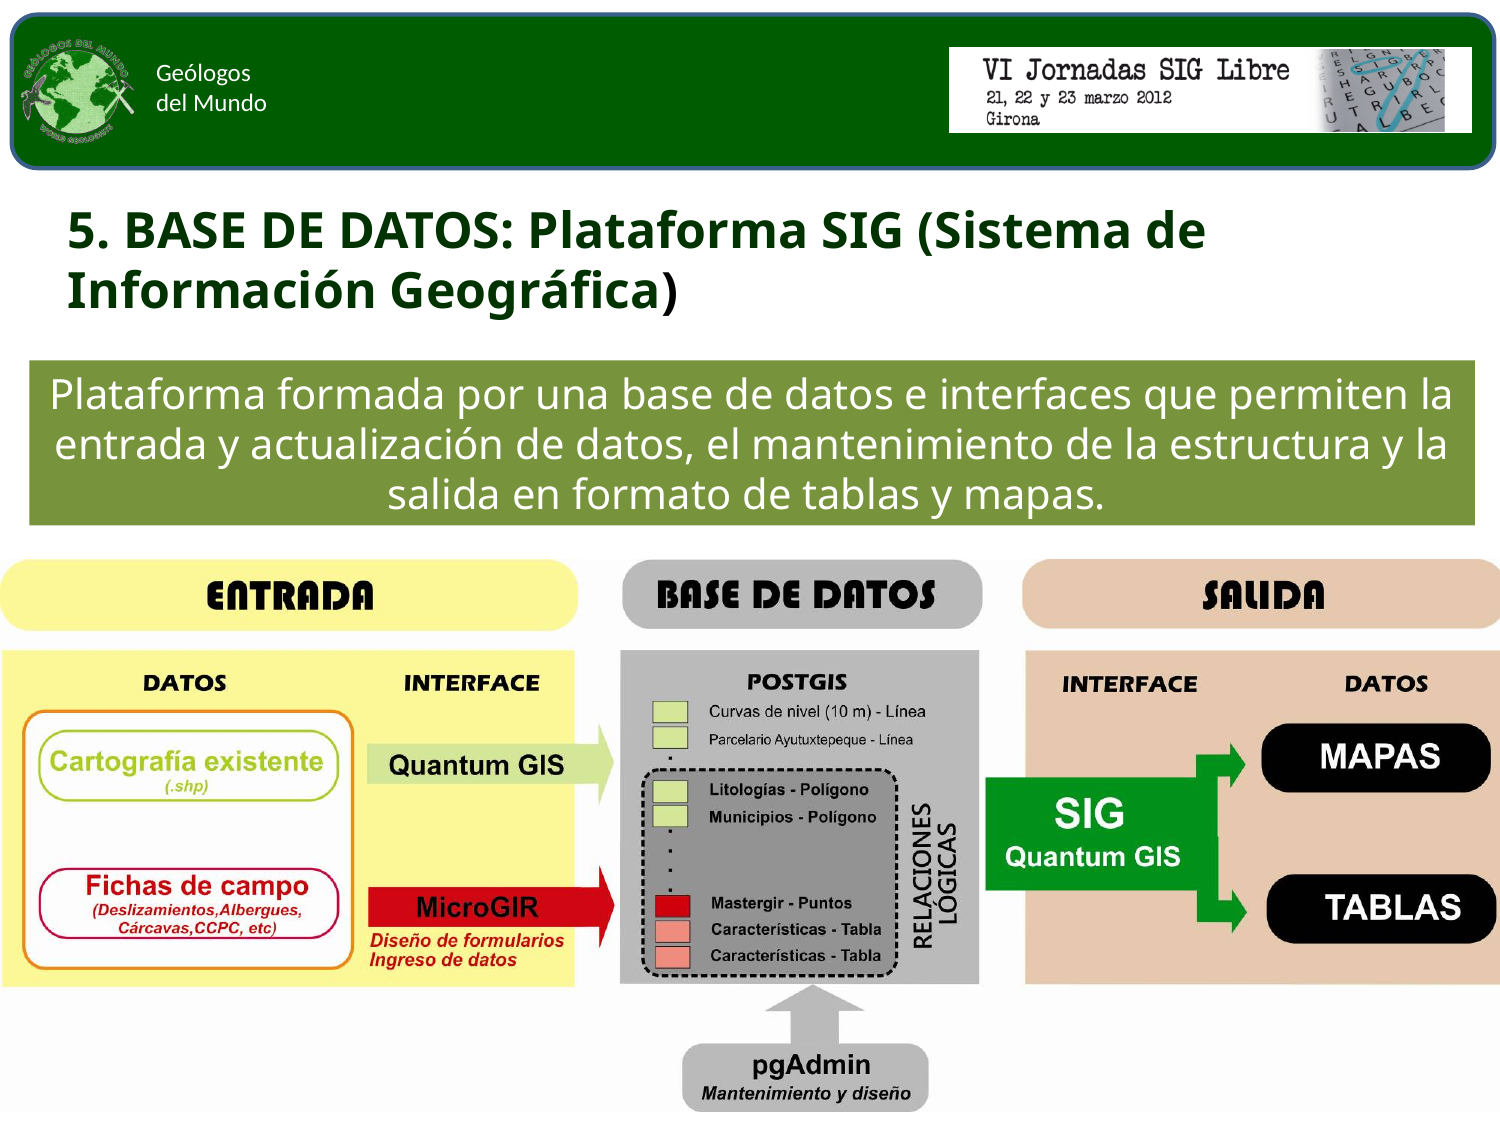

Geólogos
del Mundo
5. BASE DE DATOS: Plataforma SIG (Sistema de Información Geográfica)
Plataforma formada por una base de datos e interfaces que permiten la entrada y actualización de datos, el mantenimiento de la estructura y la salida en formato de tablas y mapas.
SOFTWARE
BASE DE DATOS
PostgreSQL – Postgis: Sistema de gestión de bases de datos relacionales, orientado a objetos, bajo licencia GNU General Public License. PostGIS es un módulo que añade soporte para poder almacenar objetos geográficos .
INTERFACE
Quantum GIS (QGIS): Sistema de Información Geográfica (SIG) libre elaborado en un entorno amigable bajo licencia GNU General Public License.
MicroGIR: Interfaz elaborada en JAVA por NODO Gis Consulting junto con Geólogos del Mundo que permite el ingreso de datos del usuario sin requierimientos técnicos en temas cartográficos y geoinformáticos.
pgAdmin III: Interfaz para gestionar bases de datos PosgreSQL libre que permite realizar consultas SQL, editar código SQL y administrar graficamente la bbdd.
Producto
FOCAL-MICRO.